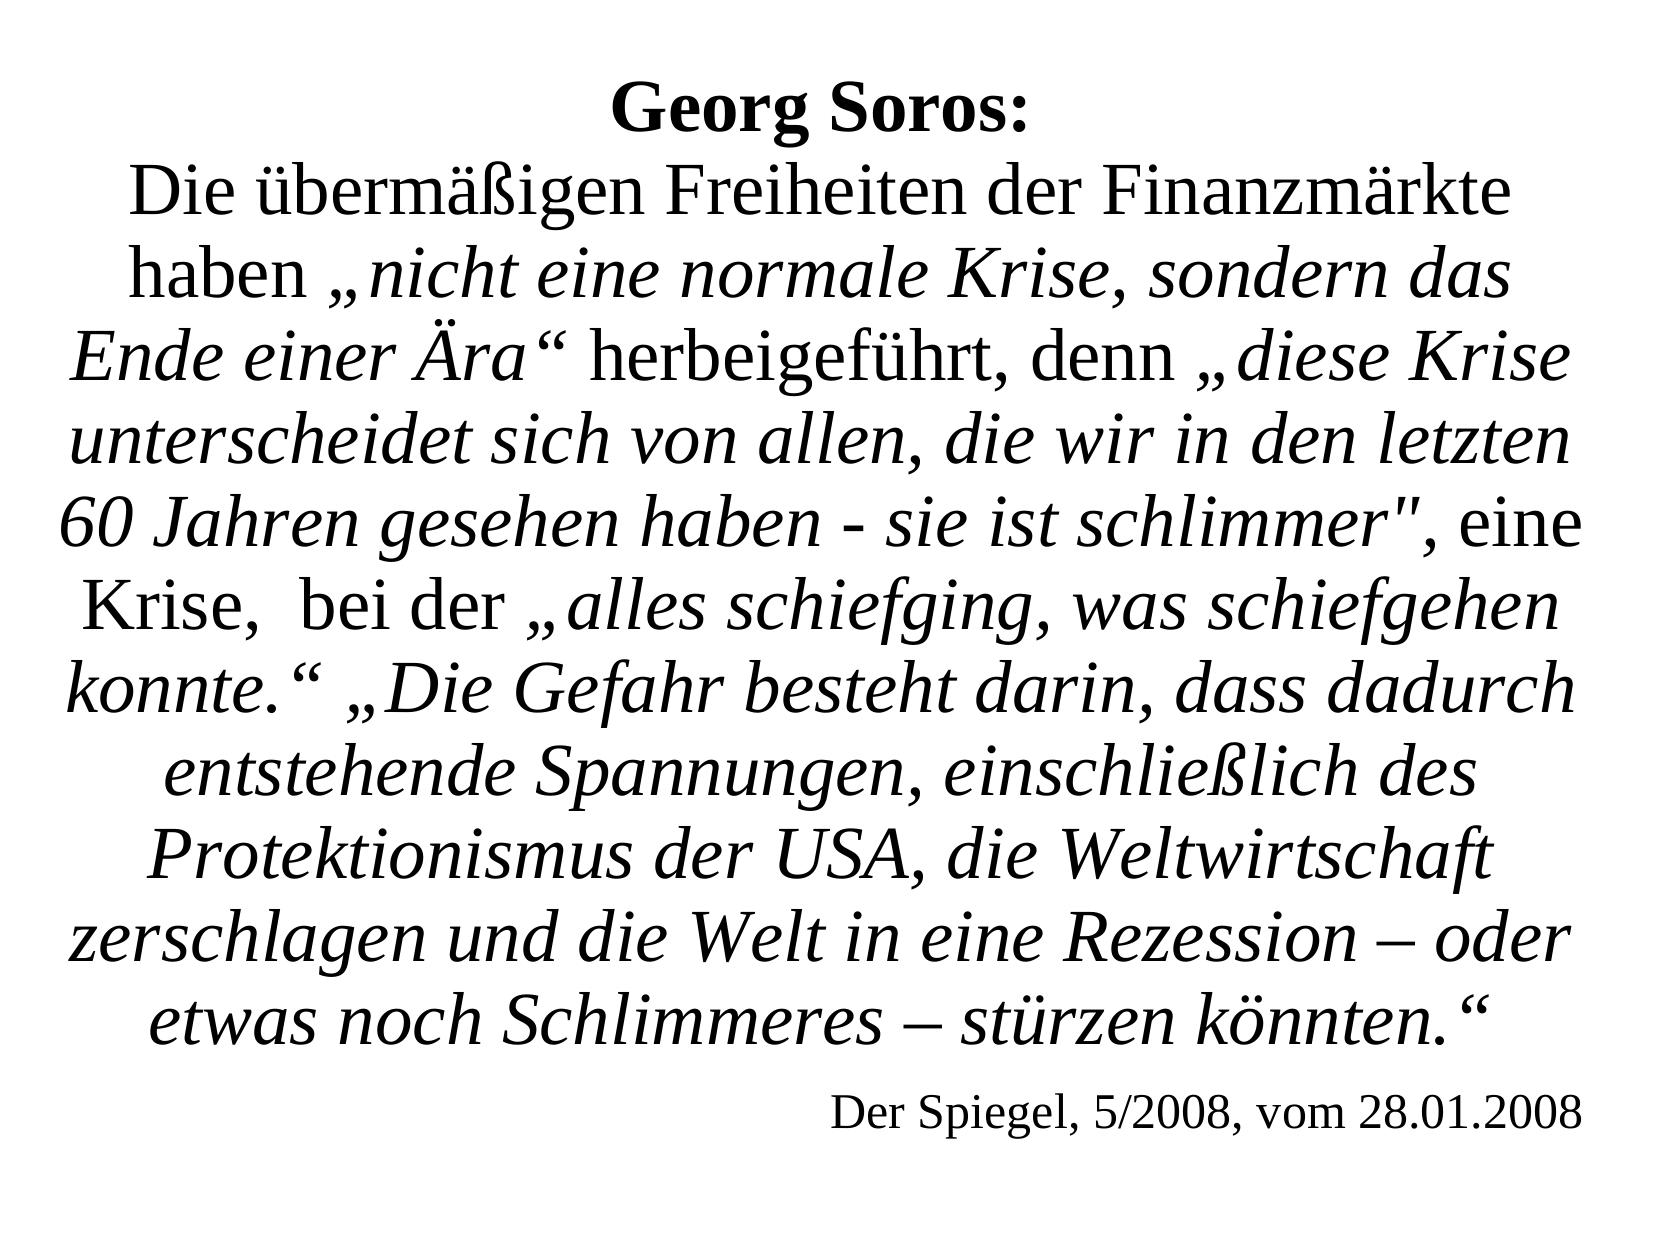

Georg Soros:
Die übermäßigen Freiheiten der Finanzmärkte haben „nicht eine normale Krise, sondern das Ende einer Ära“ herbeigeführt, denn „diese Krise unterscheidet sich von allen, die wir in den letzten 60 Jahren gesehen haben - sie ist schlimmer", eine Krise, bei der „alles schiefging, was schiefgehen konnte.“ „Die Gefahr besteht darin, dass dadurch entstehende Spannungen, einschließlich des Protektionismus der USA, die Weltwirtschaft zerschlagen und die Welt in eine Rezession – oder etwas noch Schlimmeres – stürzen könnten.“
Der Spiegel, 5/2008, vom 28.01.2008